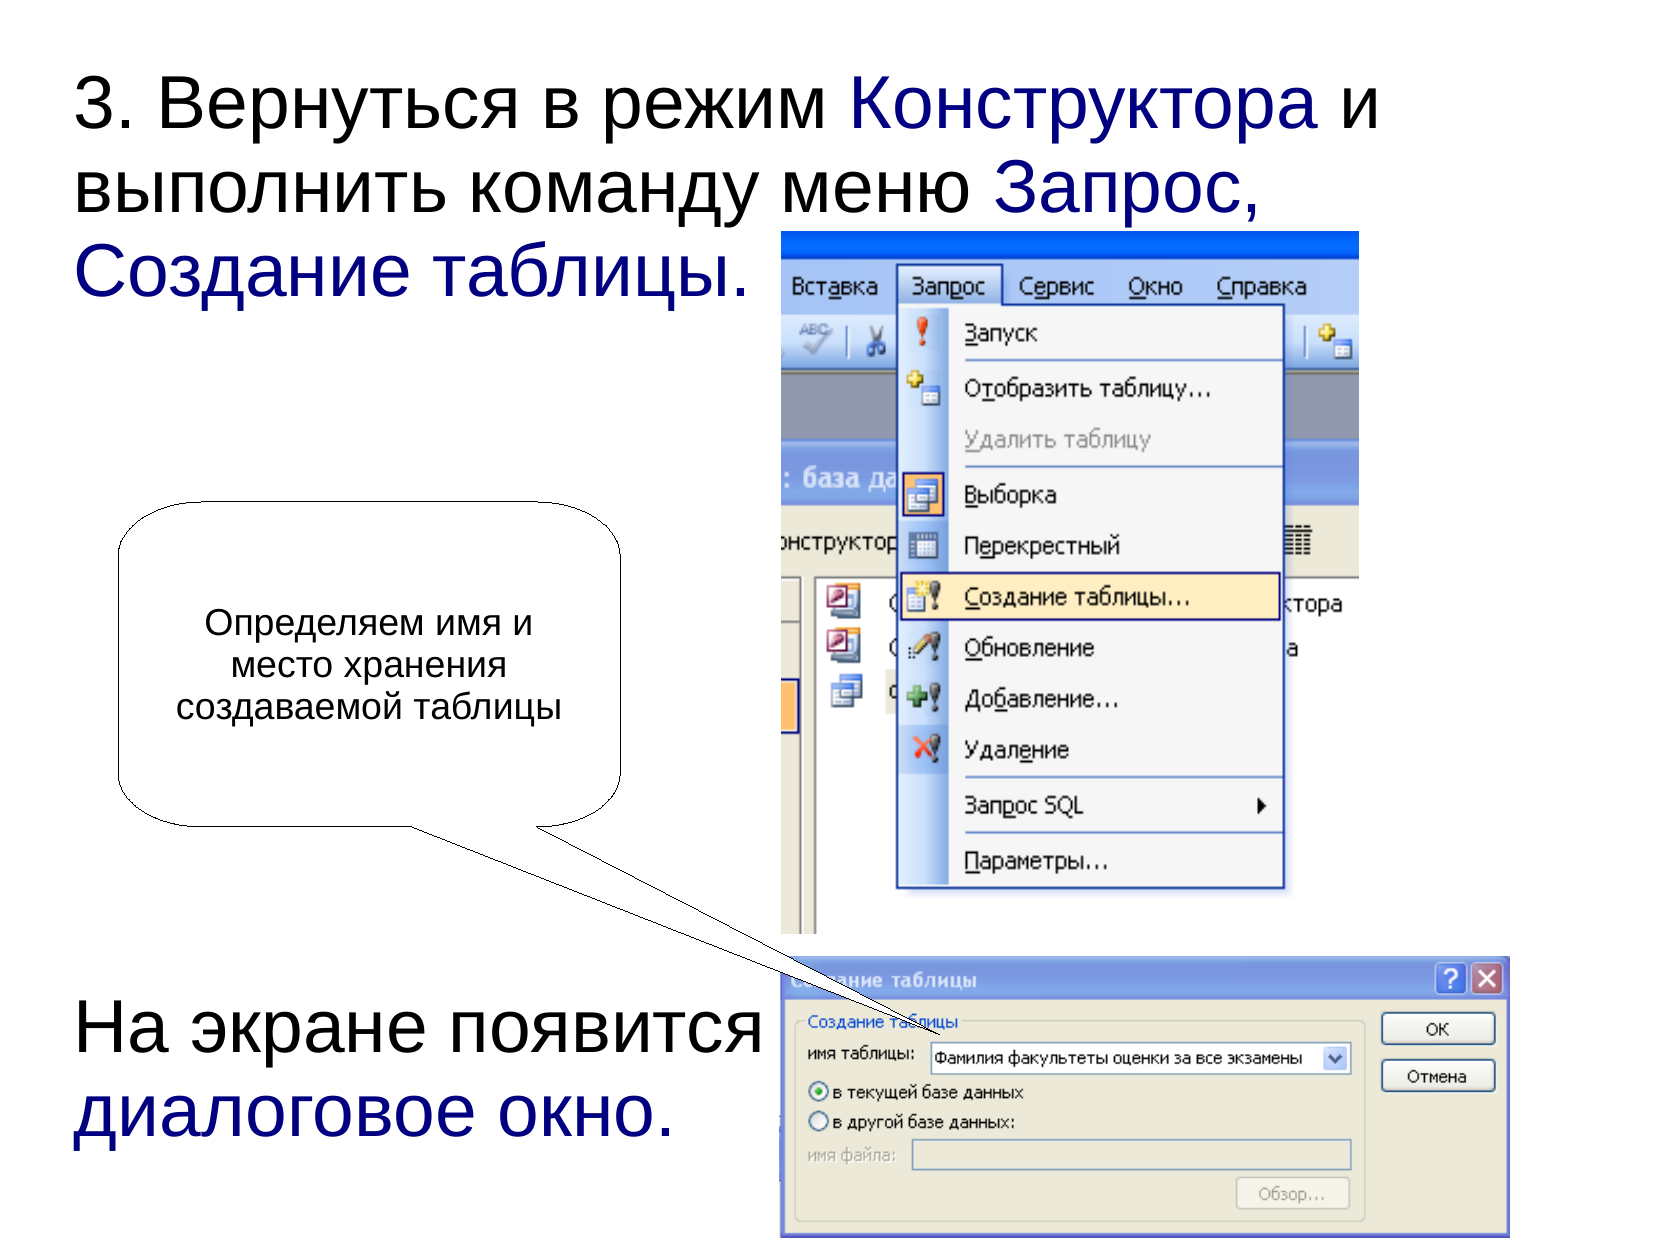

3. Вернуться в режим Конструктора и выполнить команду меню Запрос, Создание таблицы.
На экране появится
диалоговое окно.
Определяем имя и место хранения создаваемой таблицы